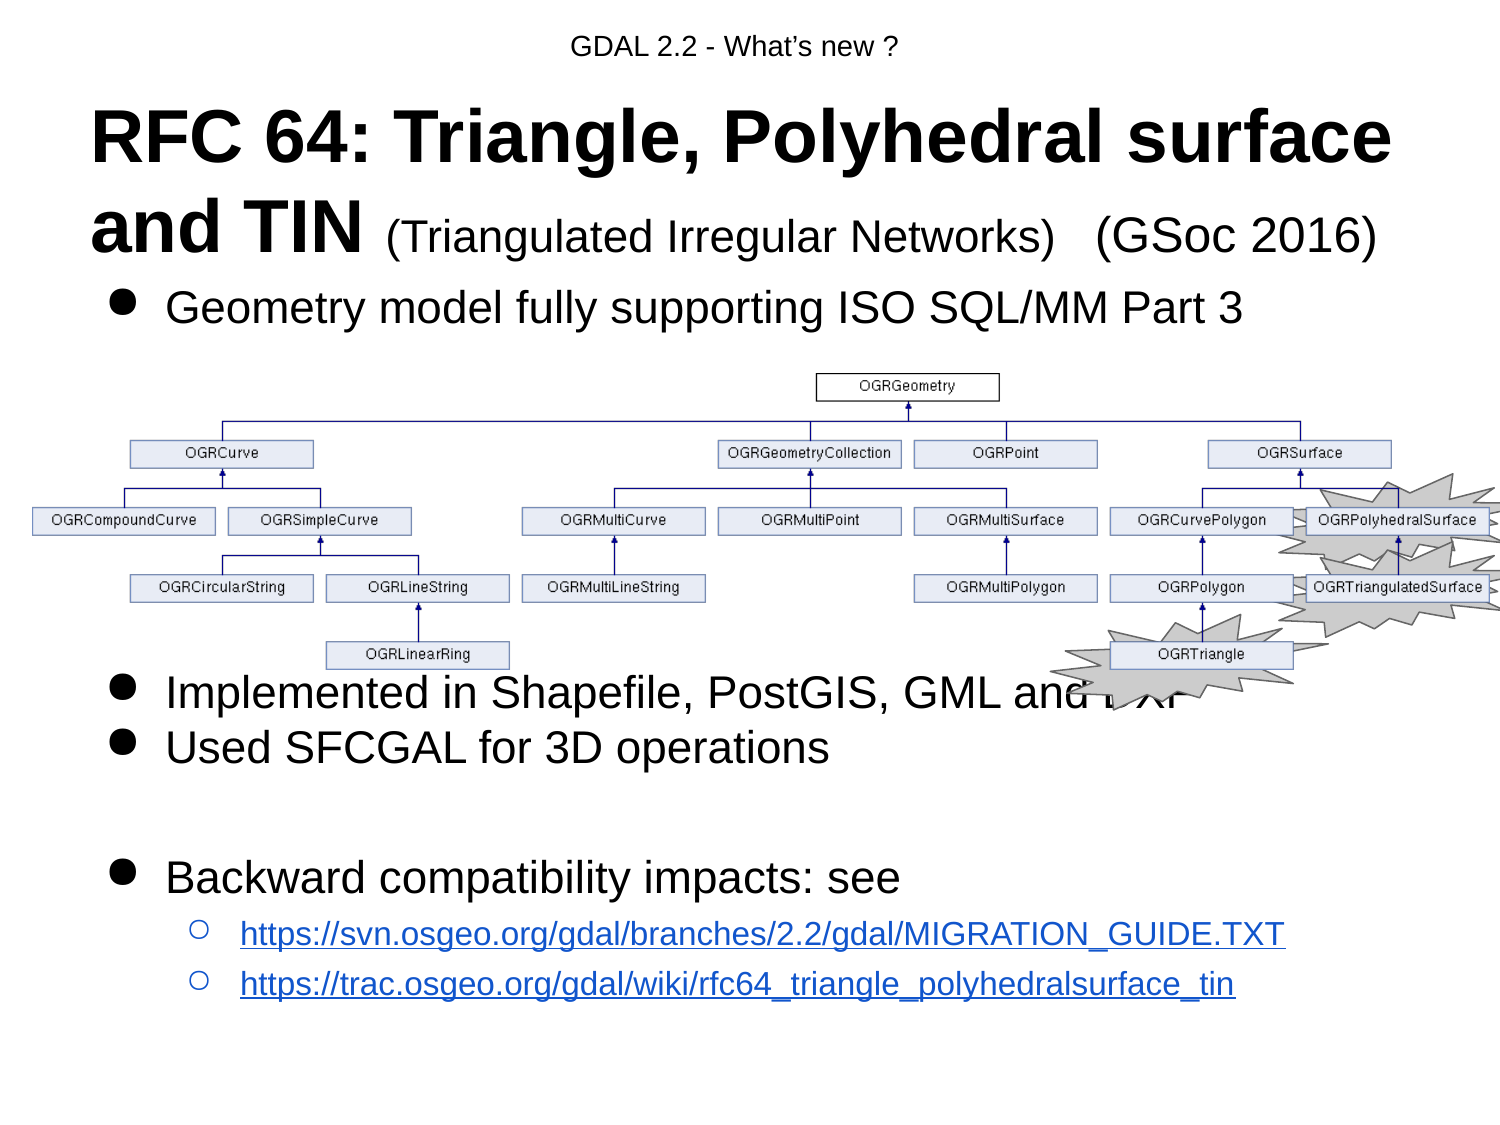

# ​RFC 64: Triangle, Polyhedral surface and TIN (Triangulated Irregular Networks) (GSoc 2016)
Geometry model fully supporting ISO SQL/MM Part 3
Implemented in Shapefile, PostGIS, GML and DXF
Used SFCGAL for 3D operations
Backward compatibility impacts: see
https://svn.osgeo.org/gdal/branches/2.2/gdal/MIGRATION_GUIDE.TXT
https://trac.osgeo.org/gdal/wiki/rfc64_triangle_polyhedralsurface_tin